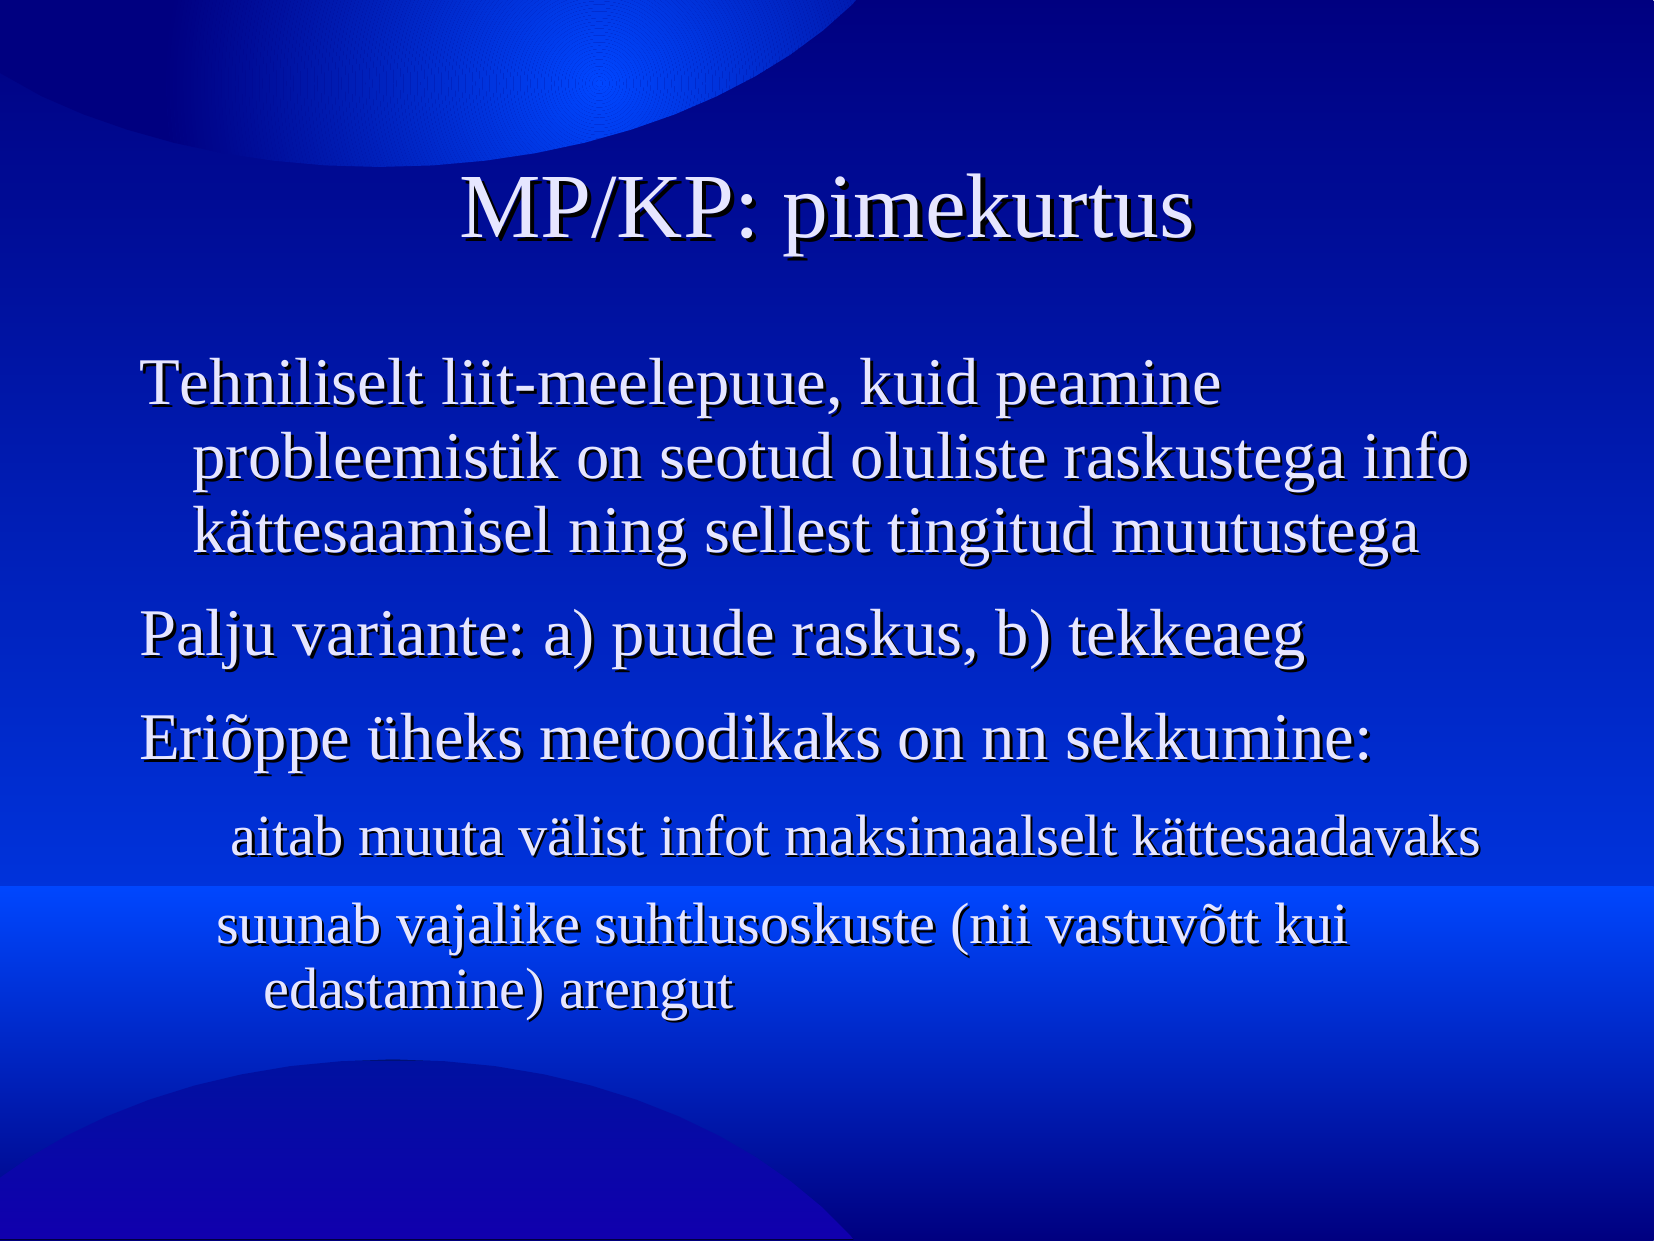

# MP/KP: pimekurtus
Tehniliselt liit-meelepuue, kuid peamine probleemistik on seotud oluliste raskustega info kättesaamisel ning sellest tingitud muutustega
Palju variante: a) puude raskus, b) tekkeaeg
Eriõppe üheks metoodikaks on nn sekkumine:
 aitab muuta välist infot maksimaalselt kättesaadavaks
suunab vajalike suhtlusoskuste (nii vastuvõtt kui edastamine) arengut